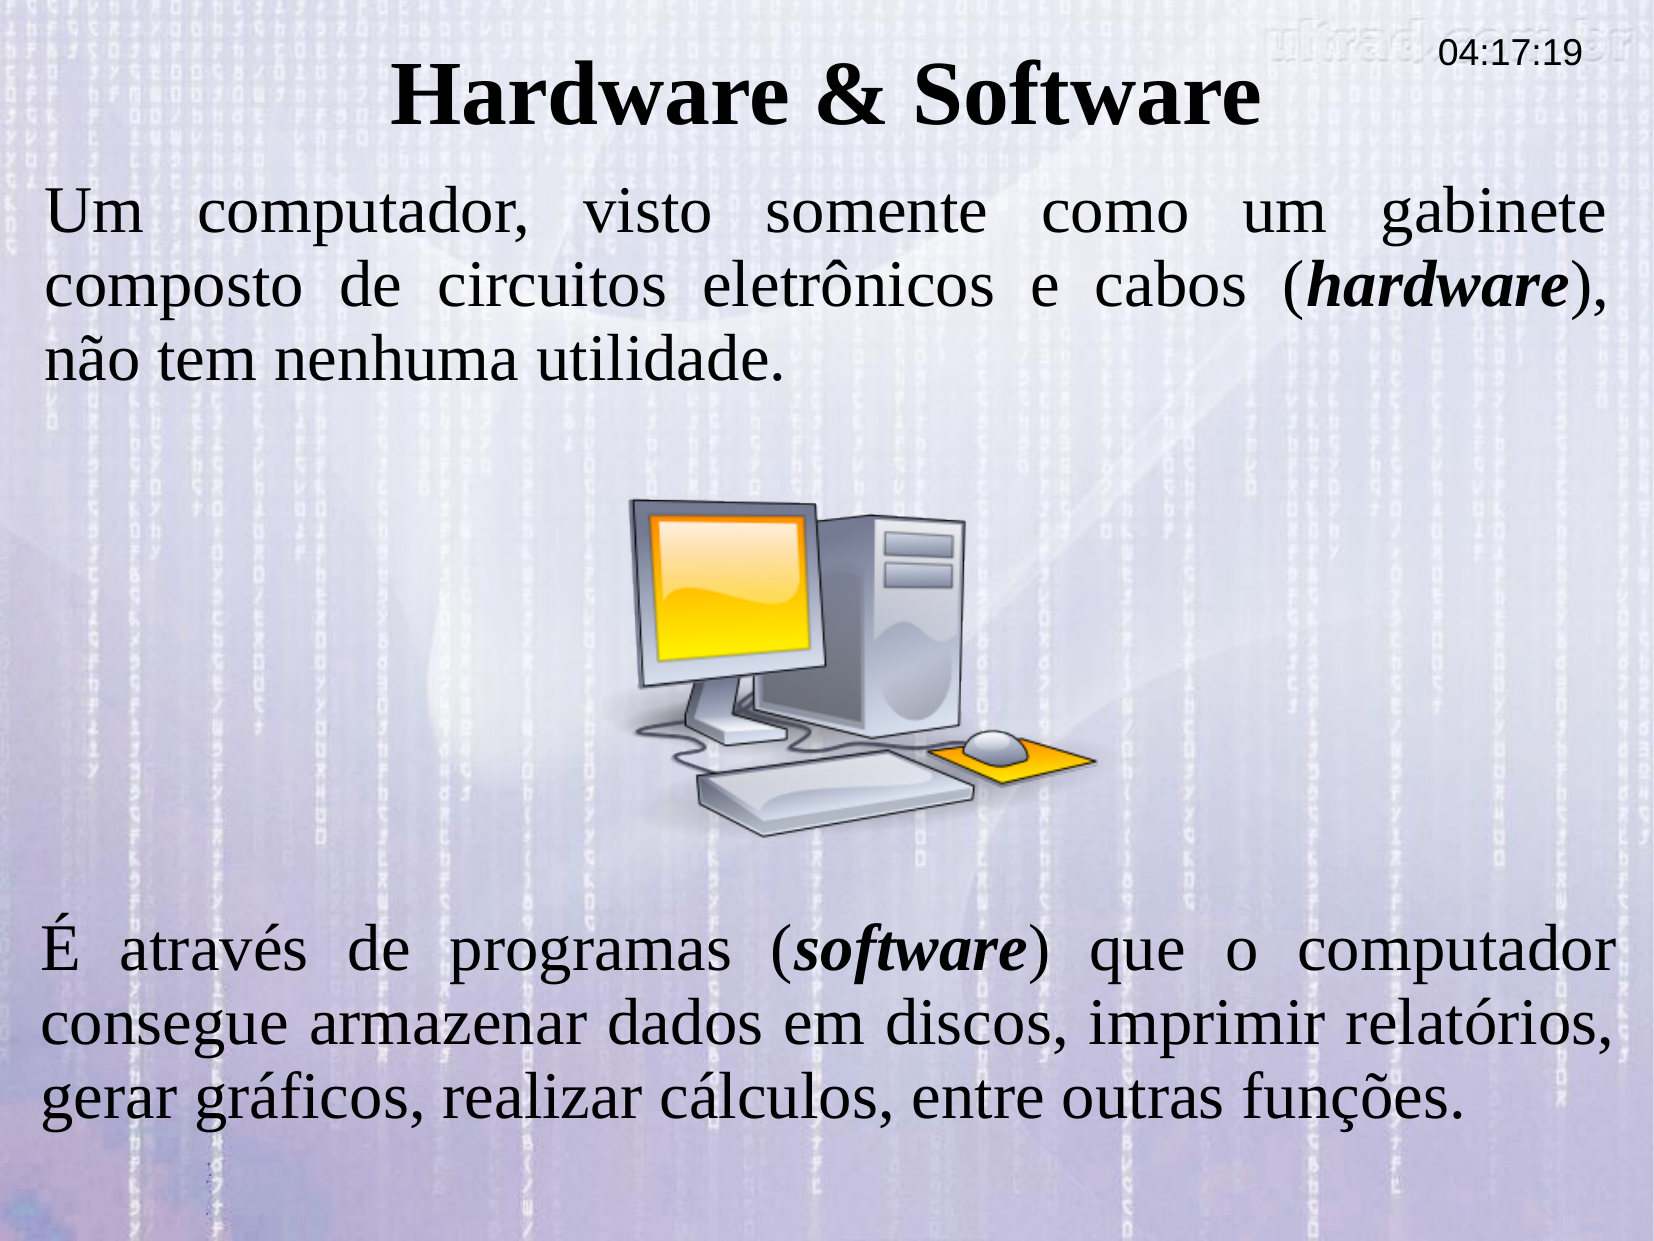

03:10:27
Hardware & Software
Um computador, visto somente como um gabinete composto de circuitos eletrônicos e cabos (hardware), não tem nenhuma utilidade.
É através de programas (software) que o computador consegue armazenar dados em discos, imprimir relatórios, gerar gráficos, realizar cálculos, entre outras funções.